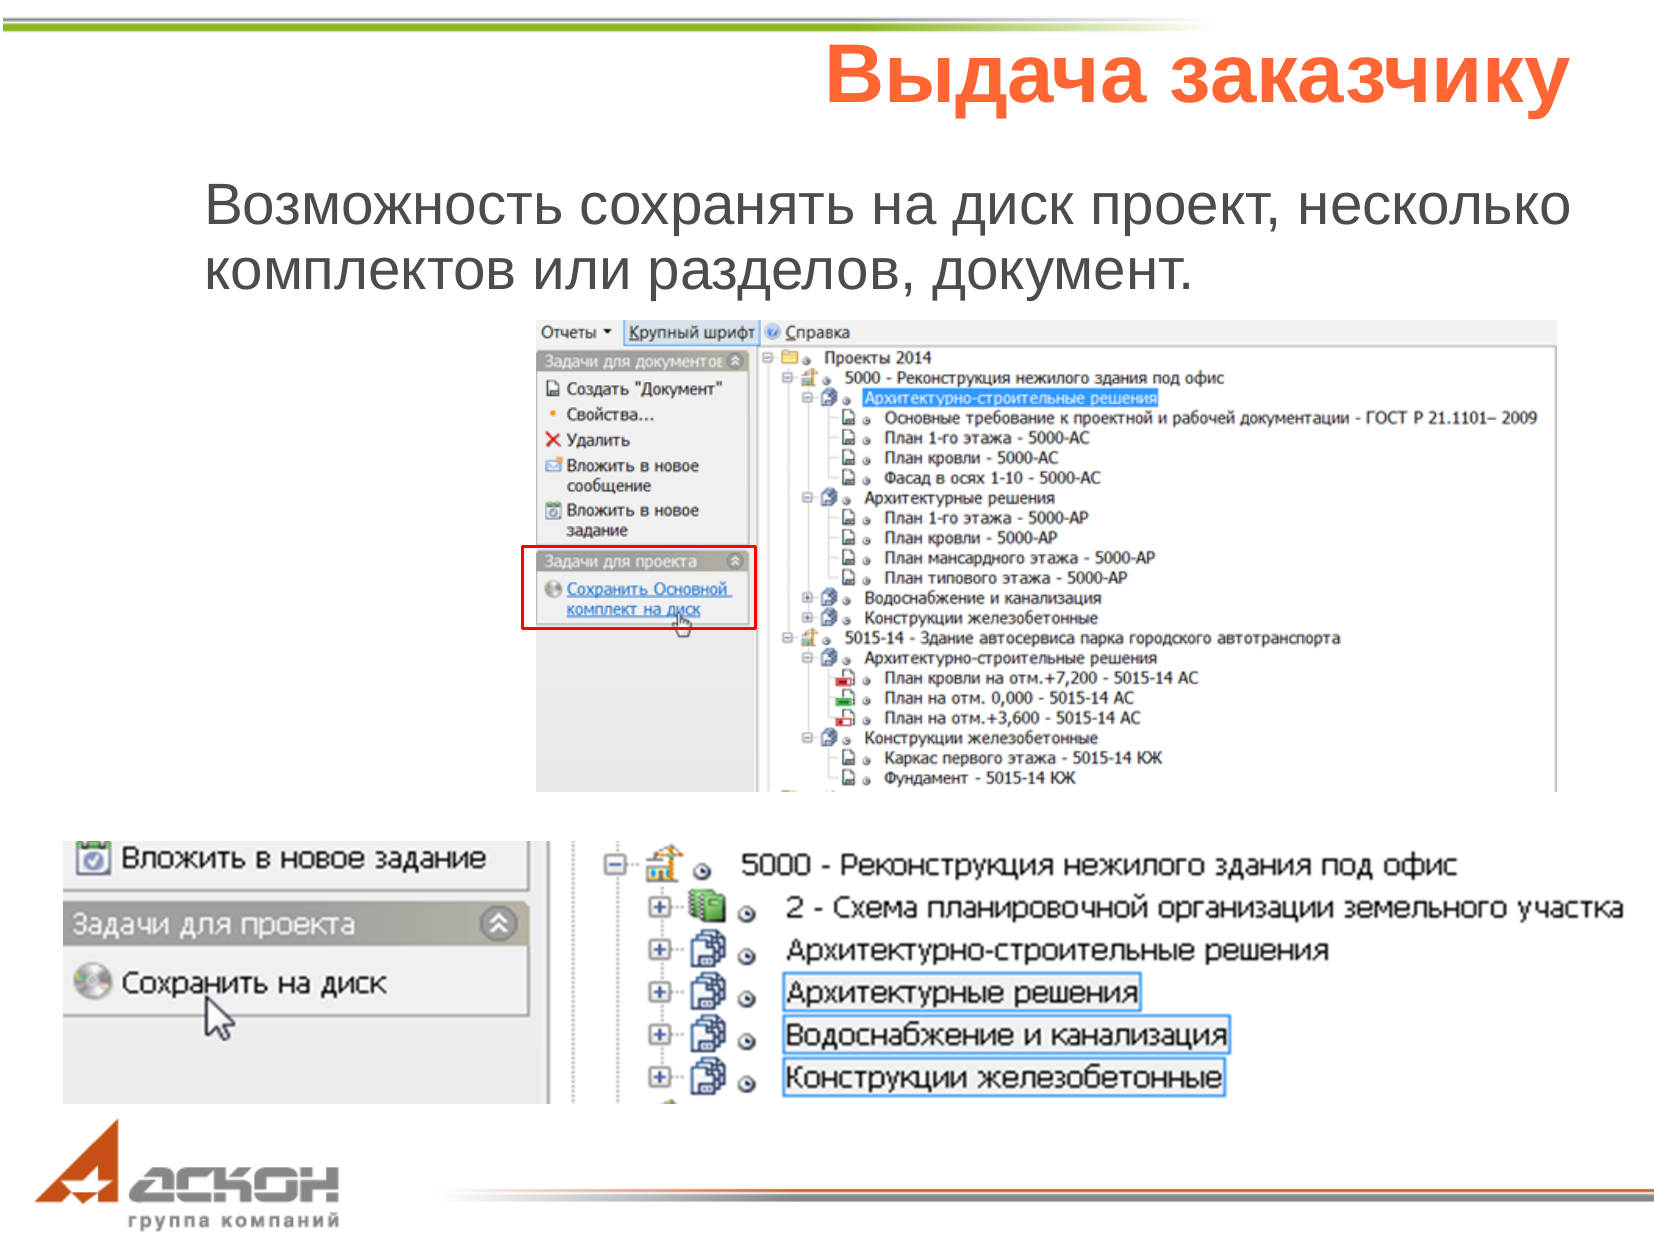

Выдача заказчику
# Возможность сохранять на диск проект, несколько комплектов или разделов, документ.